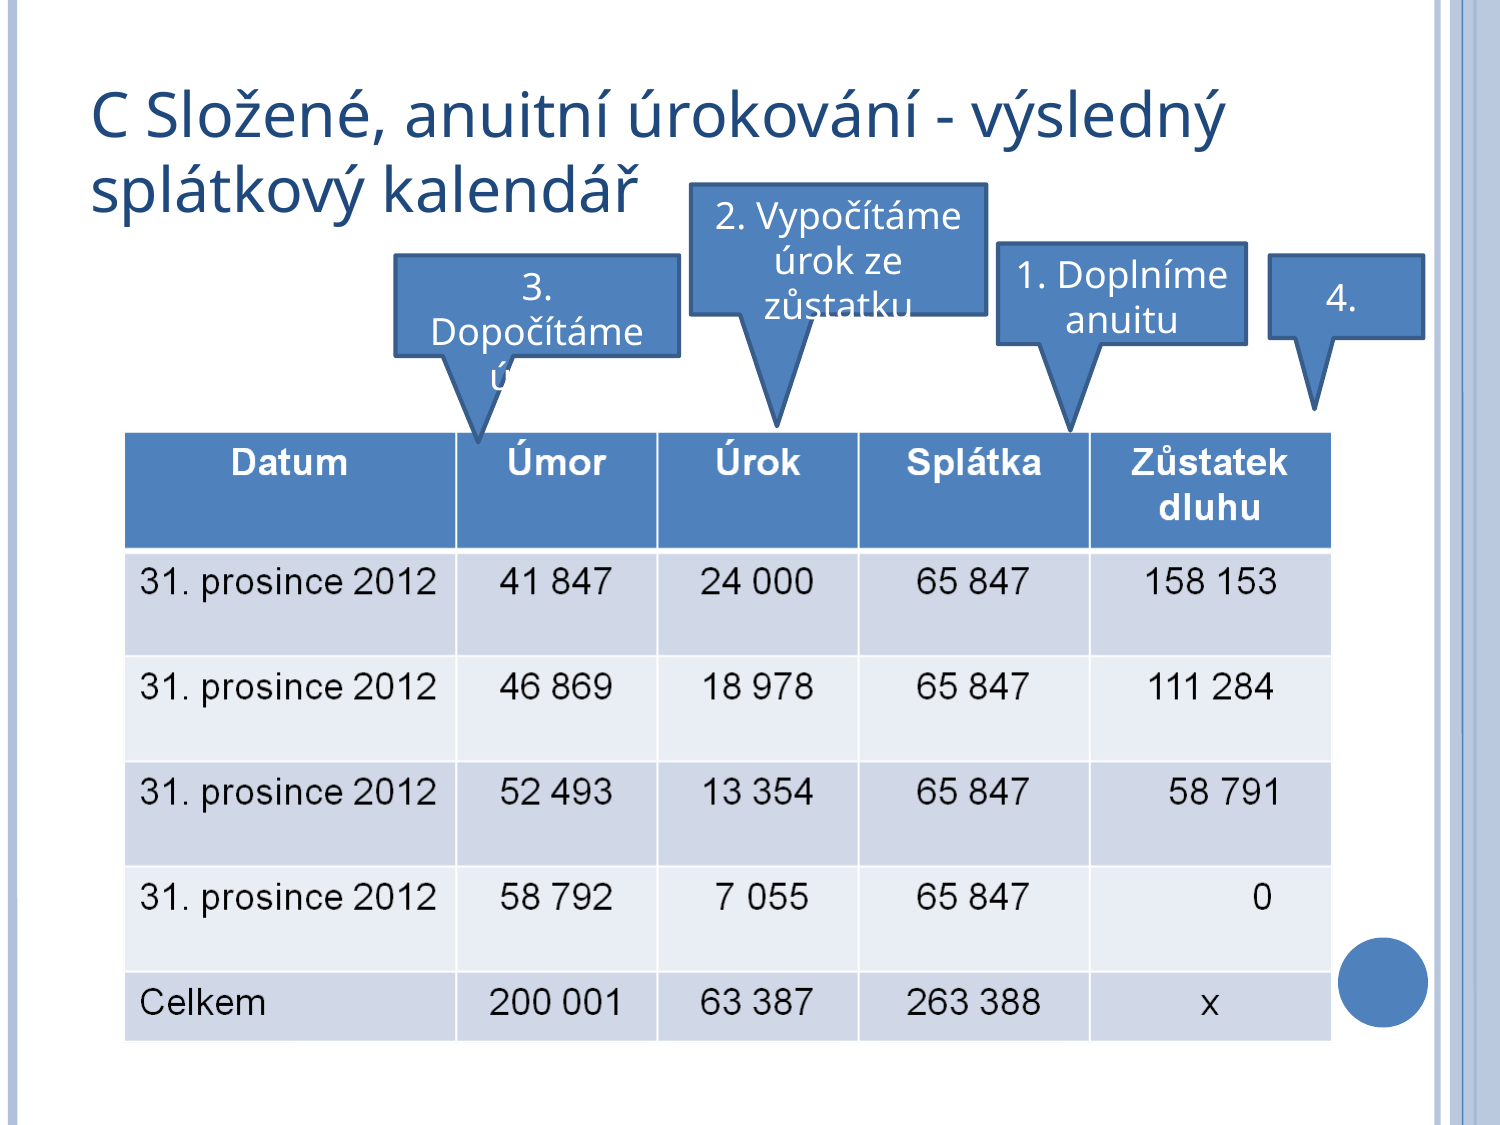

# C Složené, anuitní úrokování - výsledný splátkový kalendář
2. Vypočítáme úrok ze zůstatku
1. Doplníme anuitu
3. Dopočítáme úmor
4.